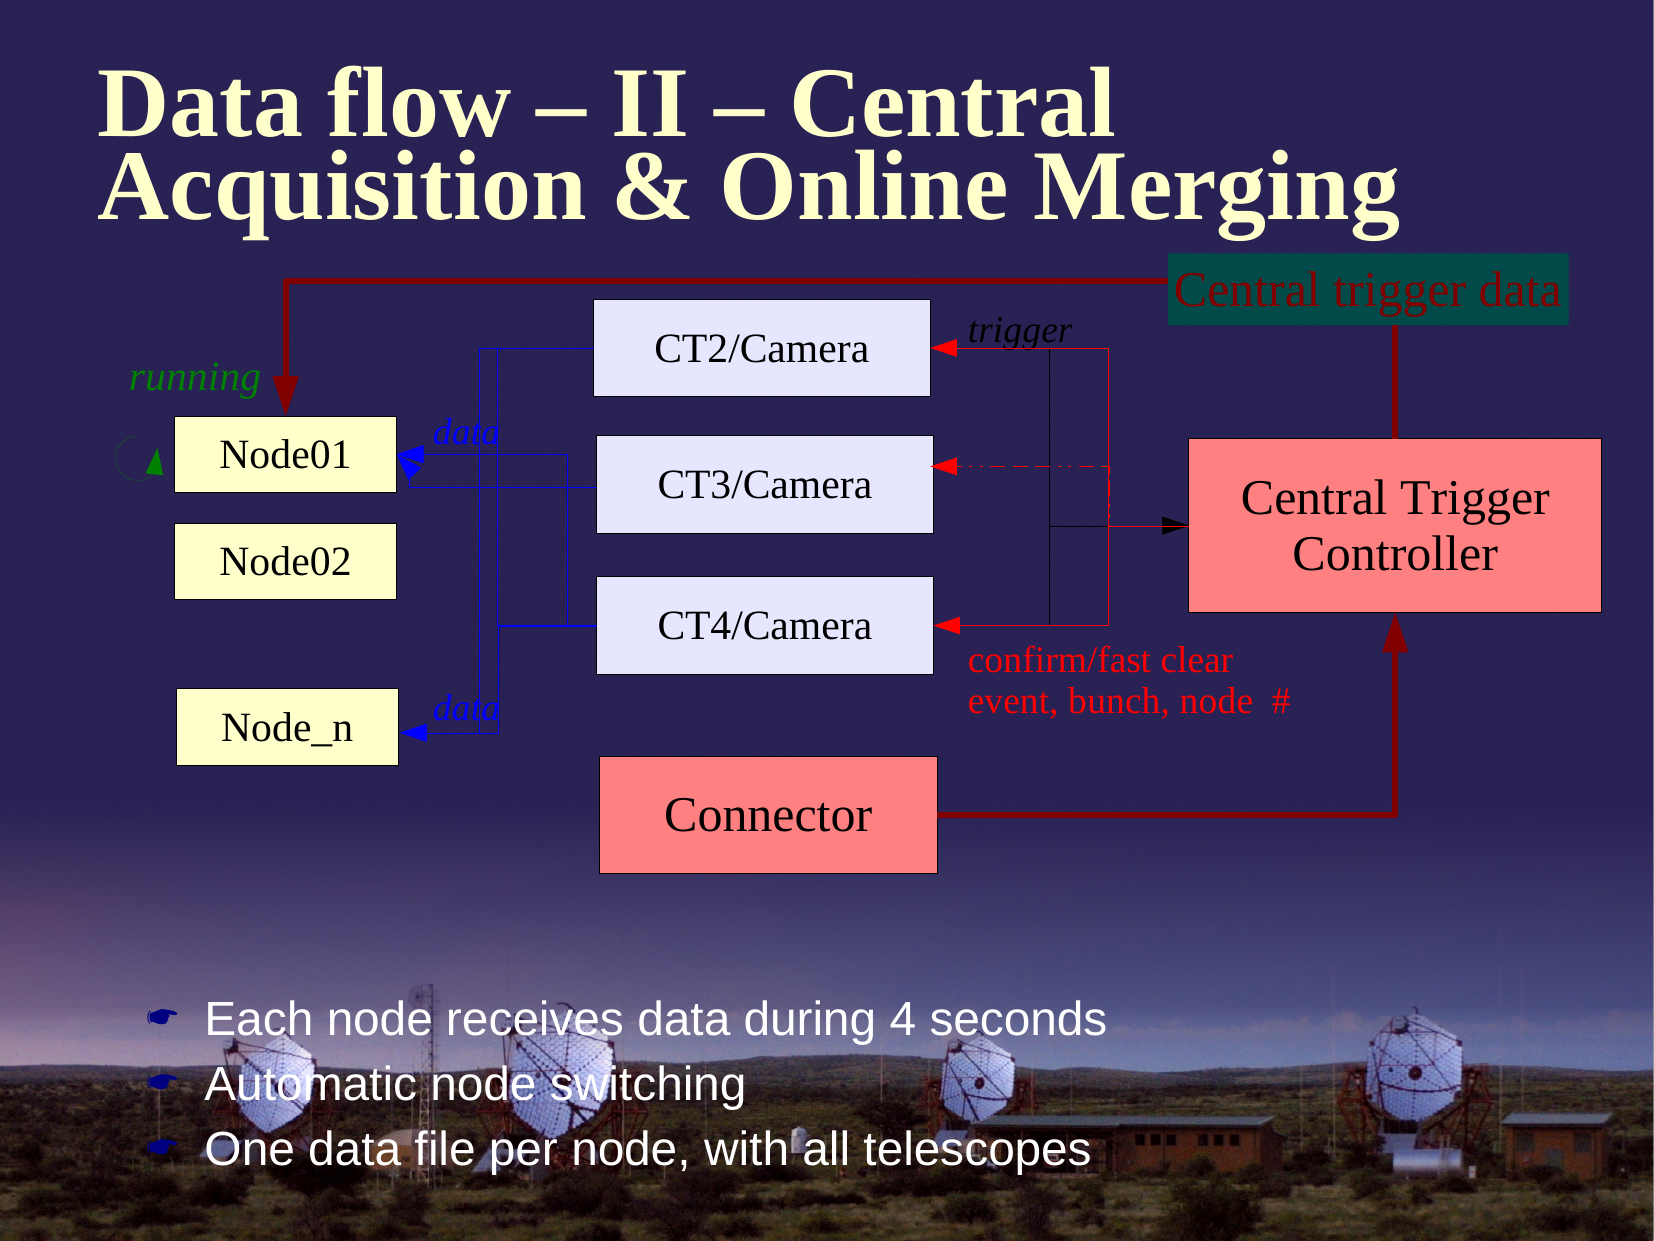

# Data flow – II – Central Acquisition & Online Merging
Central trigger data
CT2/Camera
trigger
running
Node01
data
confirm/fast clear
event, bunch, node #
data
Node01
Node01
CT3/Camera
Central Trigger
Controller
Node02
CT4/Camera
Node_n
Connector
Each node receives data during 4 seconds
Automatic node switching
One data file per node, with all telescopes